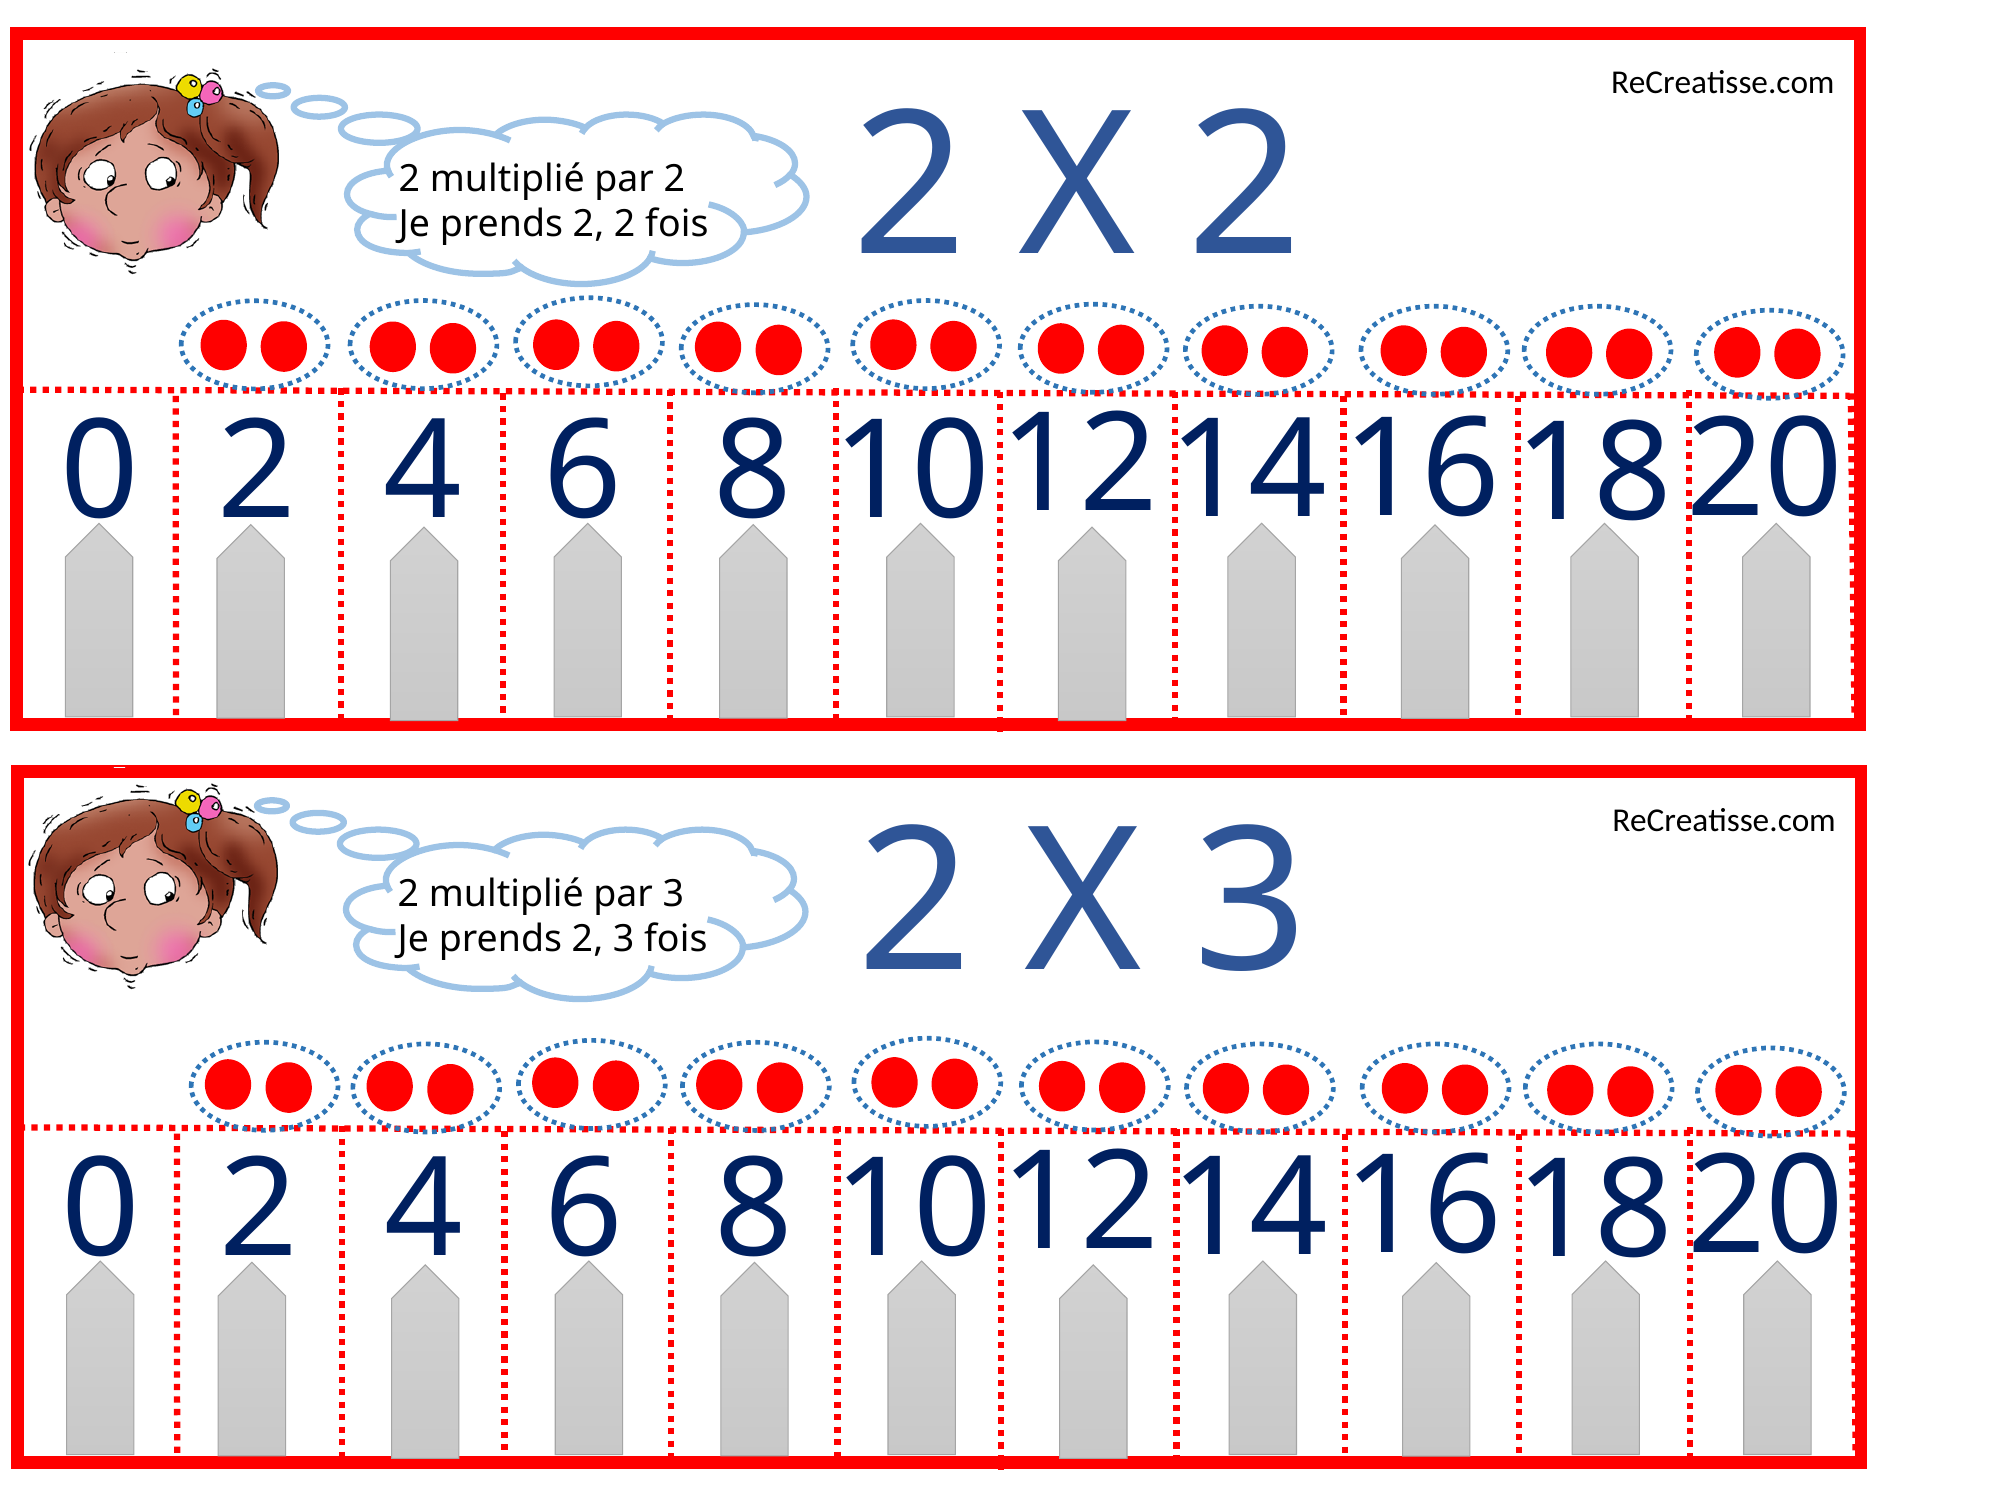

2 X 2
ReCreatisse.com
2 multiplié par 2
Je prends 2, 2 fois
12
16
20
14
0
2
4
8
10
6
18
2 X 3
ReCreatisse.com
2 multiplié par 3
Je prends 2, 3 fois
12
16
20
14
0
2
4
8
10
6
18